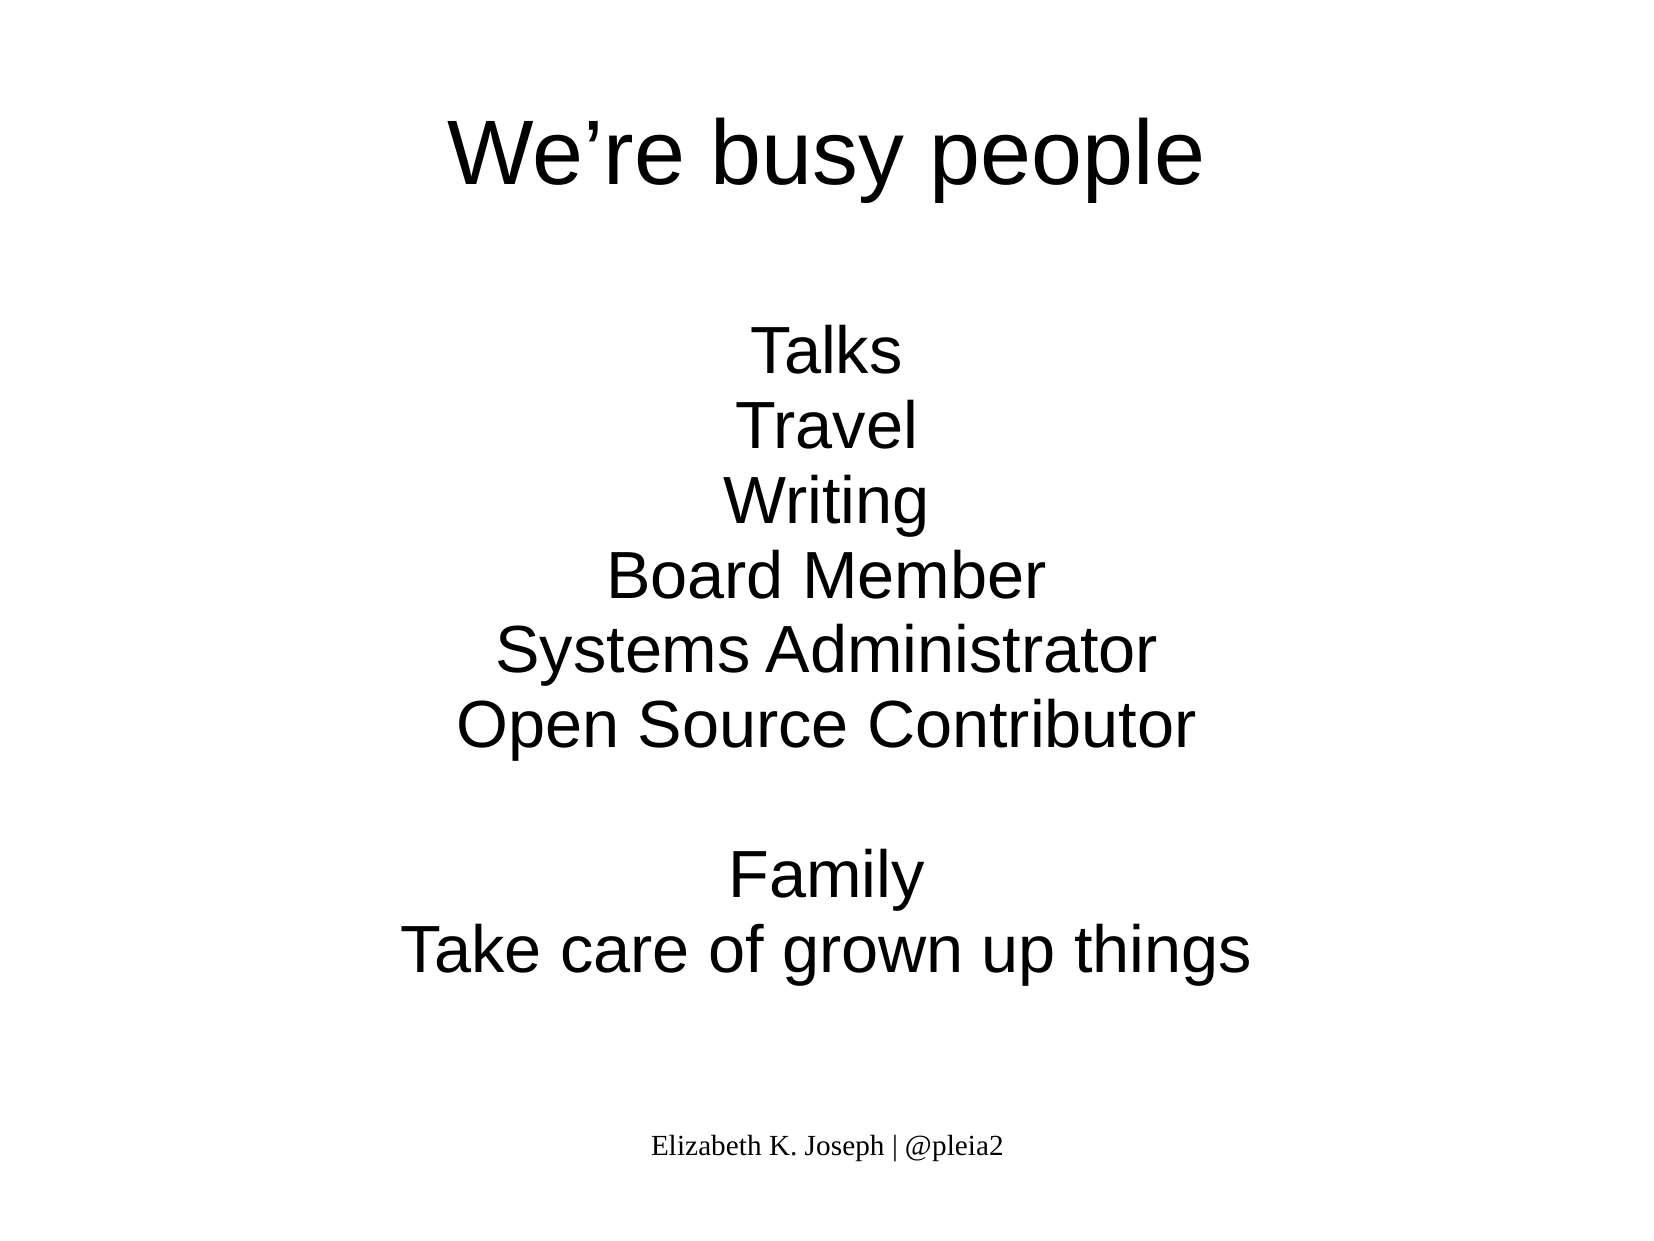

We’re busy people
# Talks
Travel
Writing
Board Member
Systems Administrator
Open Source Contributor
Family
Take care of grown up things
Elizabeth K. Joseph | @pleia2